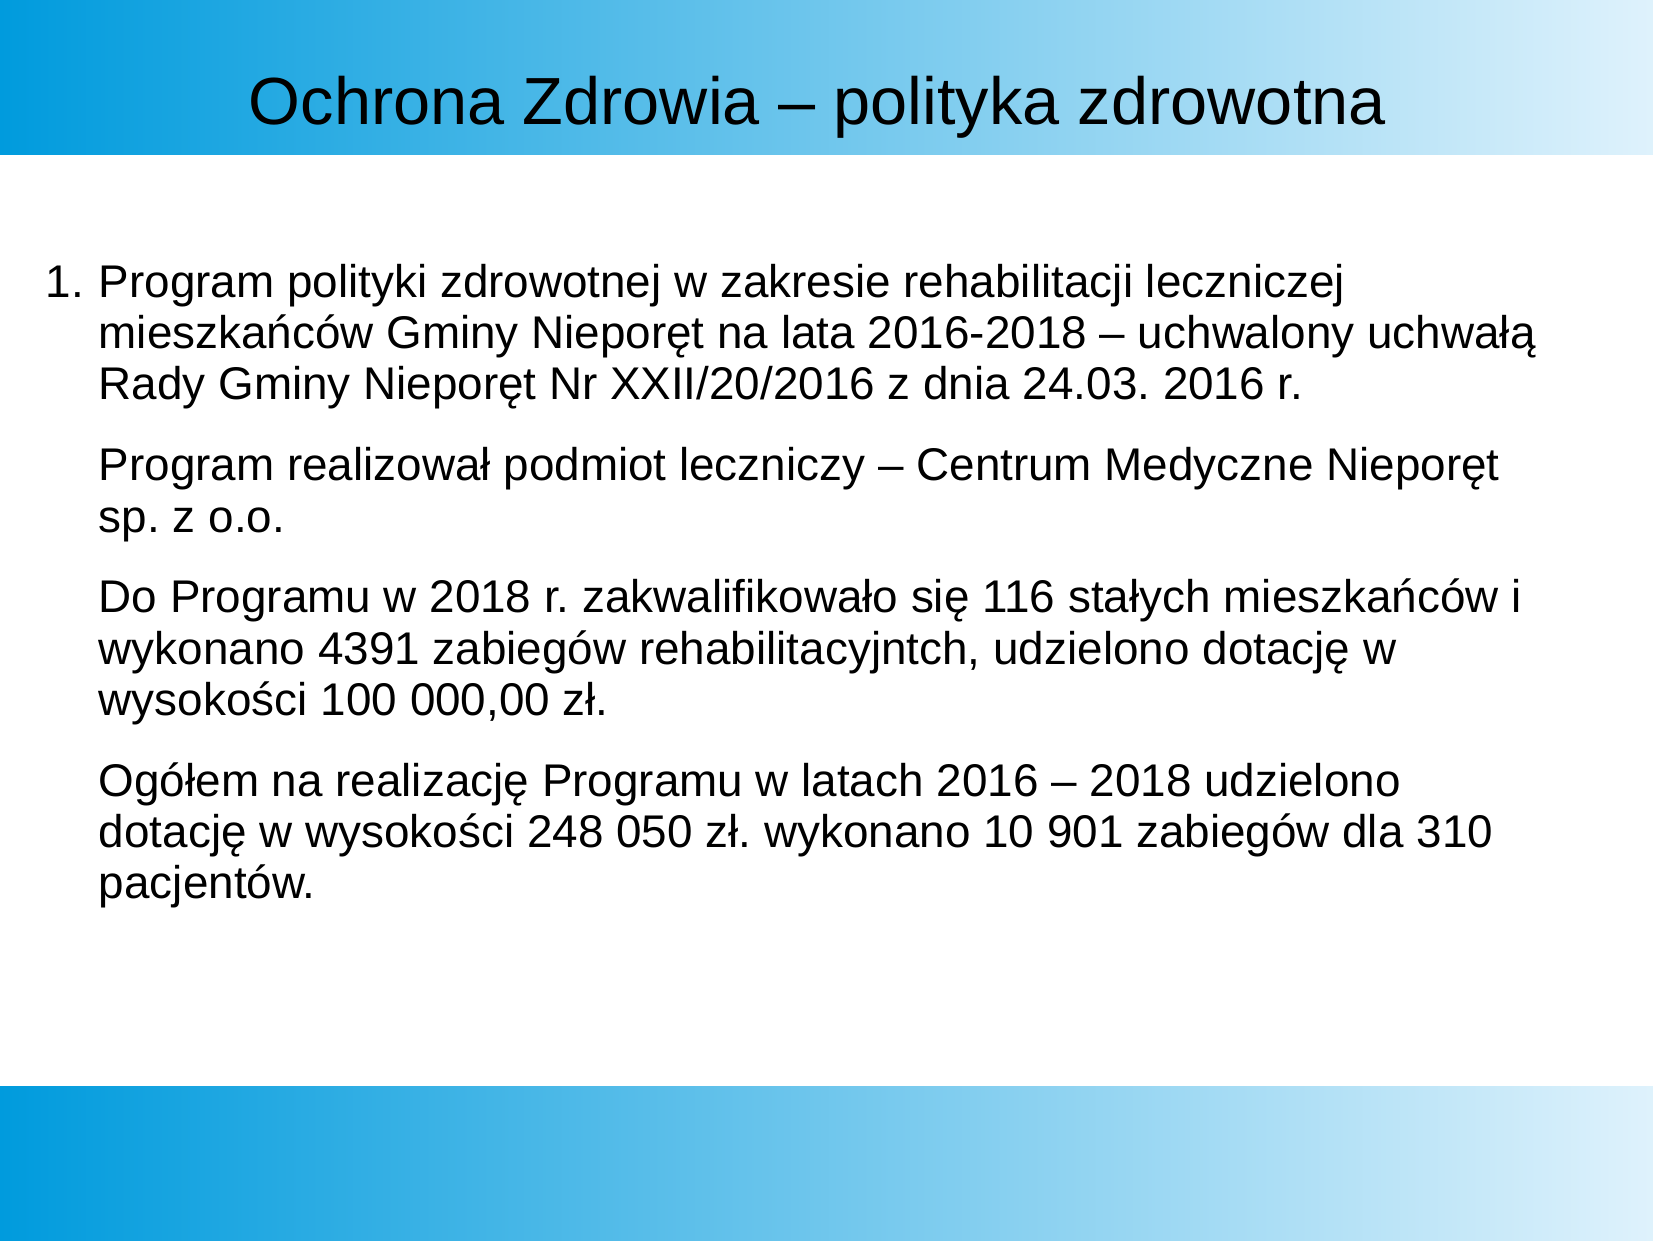

# Ochrona Zdrowia – polityka zdrowotna
Program polityki zdrowotnej w zakresie rehabilitacji leczniczej mieszkańców Gminy Nieporęt na lata 2016-2018 – uchwalony uchwałą Rady Gminy Nieporęt Nr XXII/20/2016 z dnia 24.03. 2016 r.
Program realizował podmiot leczniczy – Centrum Medyczne Nieporęt sp. z o.o.
Do Programu w 2018 r. zakwalifikowało się 116 stałych mieszkańców i wykonano 4391 zabiegów rehabilitacyjntch, udzielono dotację w wysokości 100 000,00 zł.
Ogółem na realizację Programu w latach 2016 – 2018 udzielono dotację w wysokości 248 050 zł. wykonano 10 901 zabiegów dla 310 pacjentów.